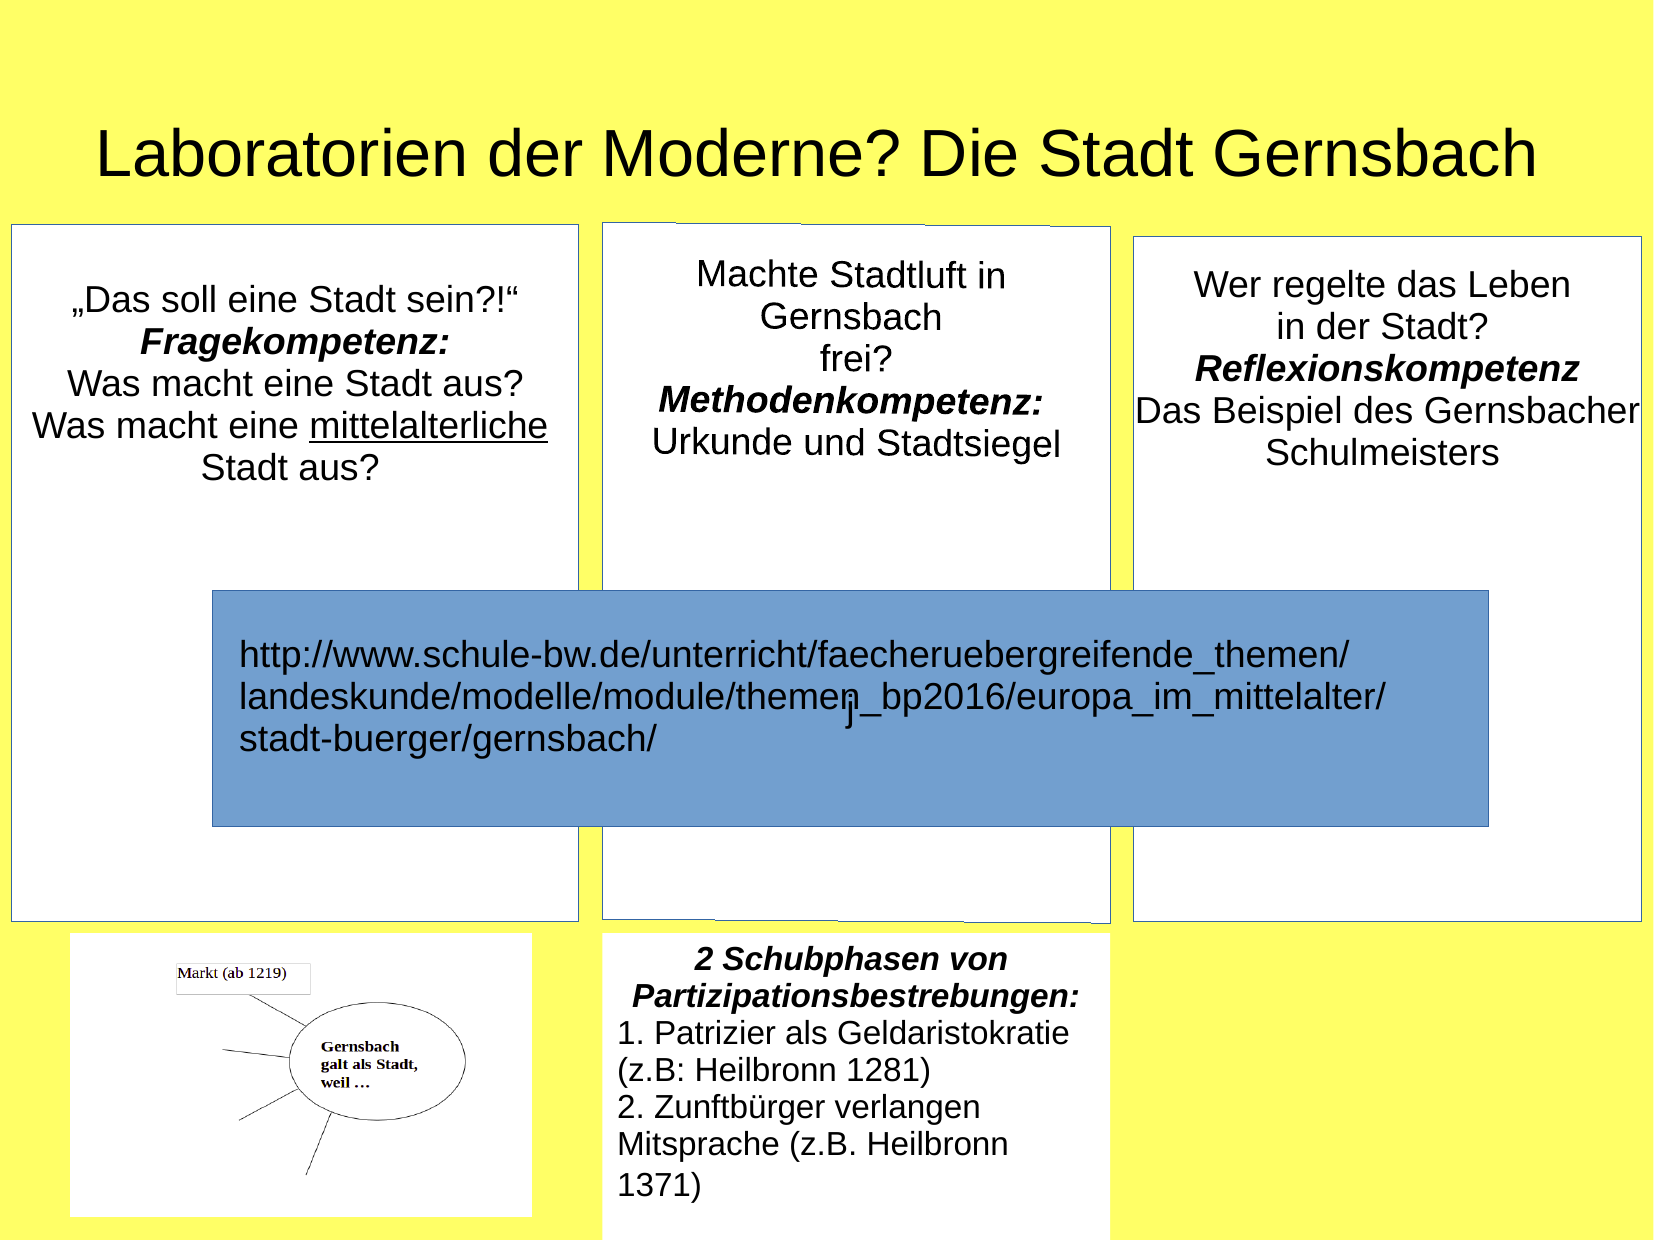

# Laboratorien der Moderne? Die Stadt Gernsbach
„Das soll eine Stadt sein?!“
Fragekompetenz:
Was macht eine Stadt aus?
Was macht eine mittelalterliche
Stadt aus?
Machte Stadtluft in
Gernsbach
frei?
Methodenkompetenz:
Urkunde und Stadtsiegel
Wer regelte das Leben
in der Stadt?
Reflexionskompetenz
Das Beispiel des Gernsbacher
Schulmeisters
j
http://www.schule-bw.de/unterricht/faecheruebergreifende_themen/landeskunde/modelle/module/themen_bp2016/europa_im_mittelalter/stadt-buerger/gernsbach/
2 Schubphasen von
Partizipationsbestrebungen:
1. Patrizier als Geldaristokratie
(z.B: Heilbronn 1281)
2. Zunftbürger verlangen
Mitsprache (z.B. Heilbronn 1371)